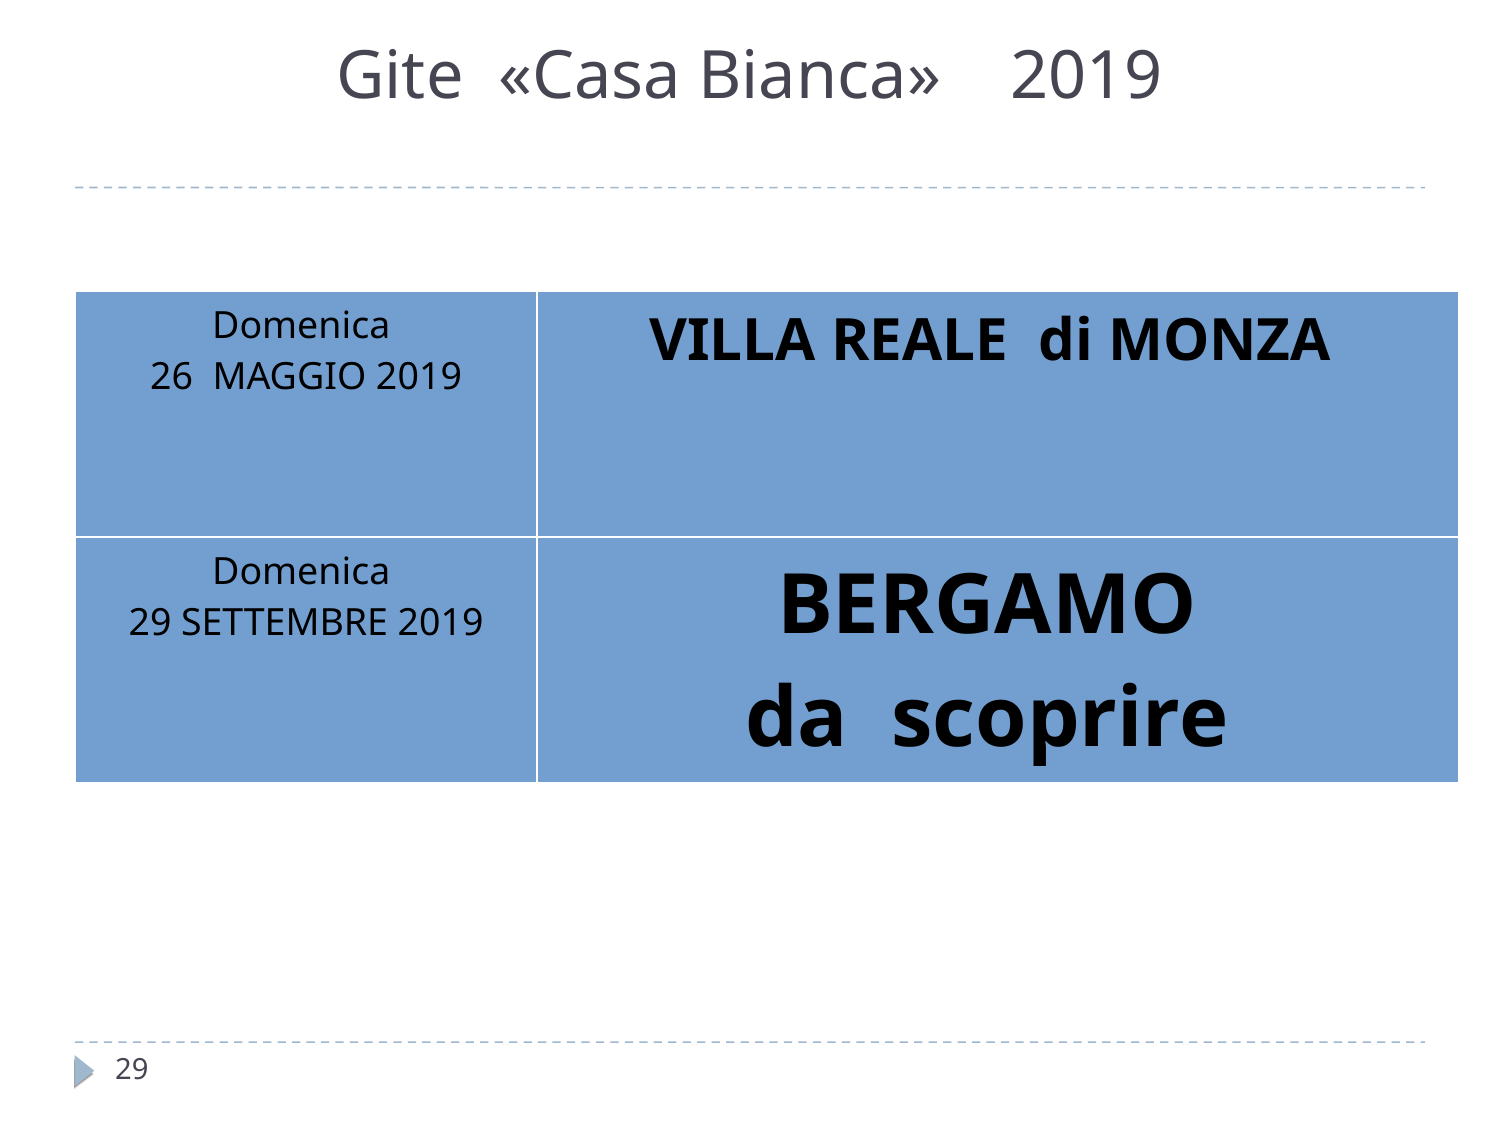

# Gite «Casa Bianca» 2019
| Domenica 26 MAGGIO 2019 | VILLA REALE di MONZA |
| --- | --- |
| Domenica 29 SETTEMBRE 2019 | BERGAMO da scoprire |